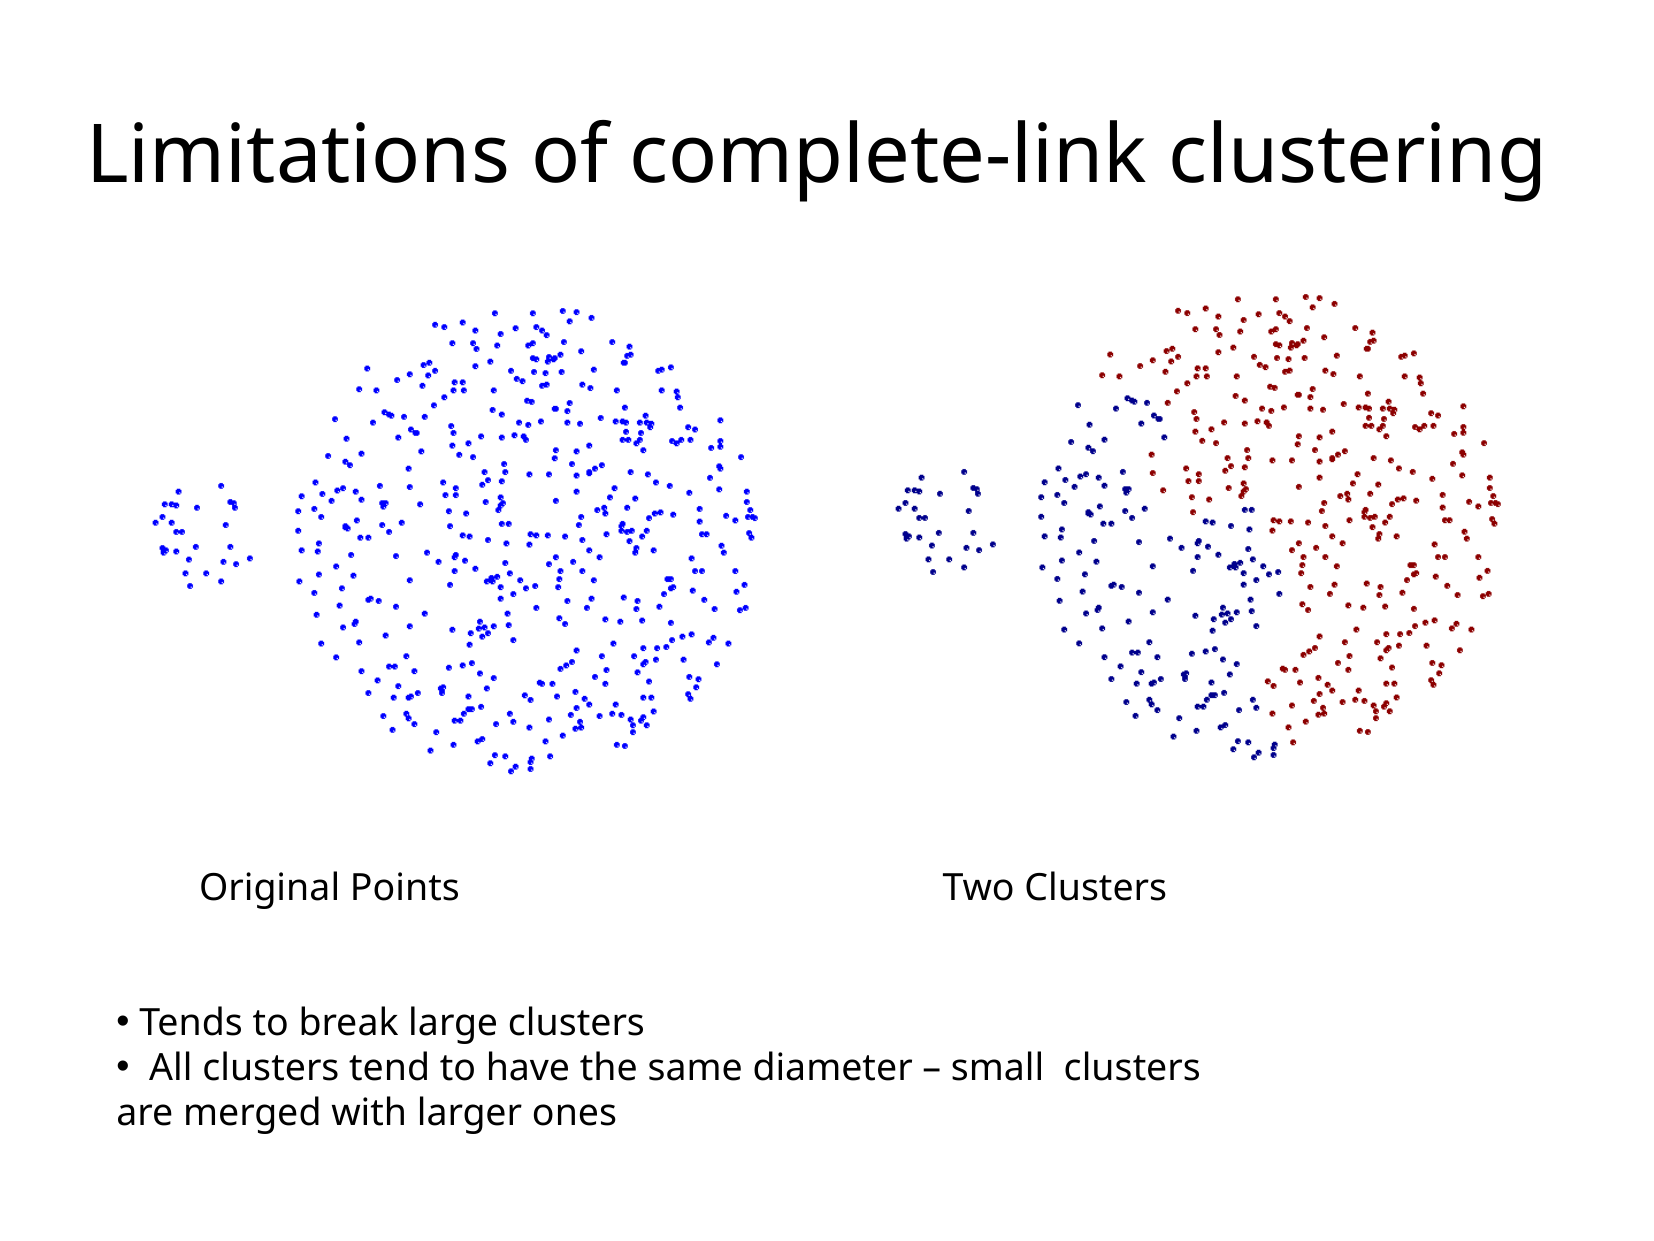

# Limitations of complete-link clustering
Two Clusters
Original Points
 Tends to break large clusters
 All clusters tend to have the same diameter – small clusters are merged with larger ones